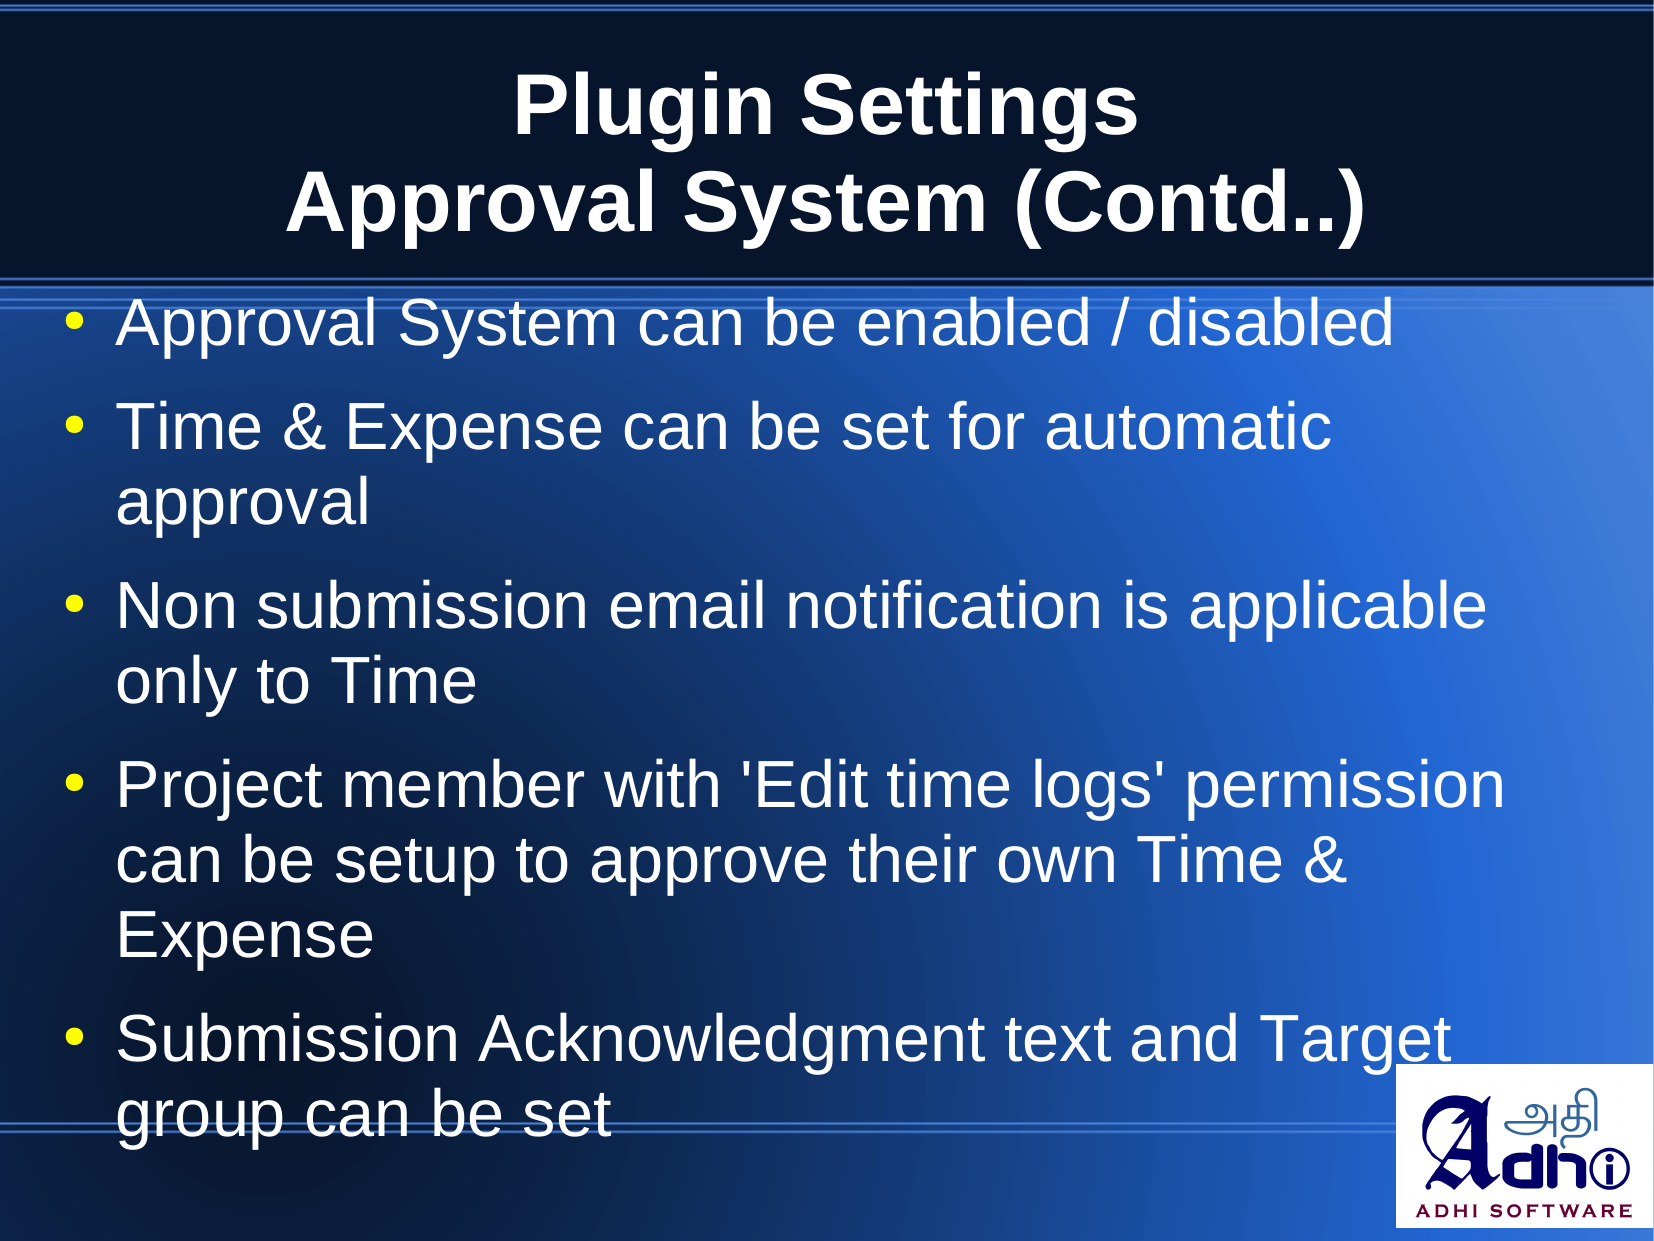

# Plugin Settings Approval System (Contd..)
Approval System can be enabled / disabled
Time & Expense can be set for automatic approval
Non submission email notification is applicable only to Time
Project member with 'Edit time logs' permission can be setup to approve their own Time & Expense
Submission Acknowledgment text and Target group can be set